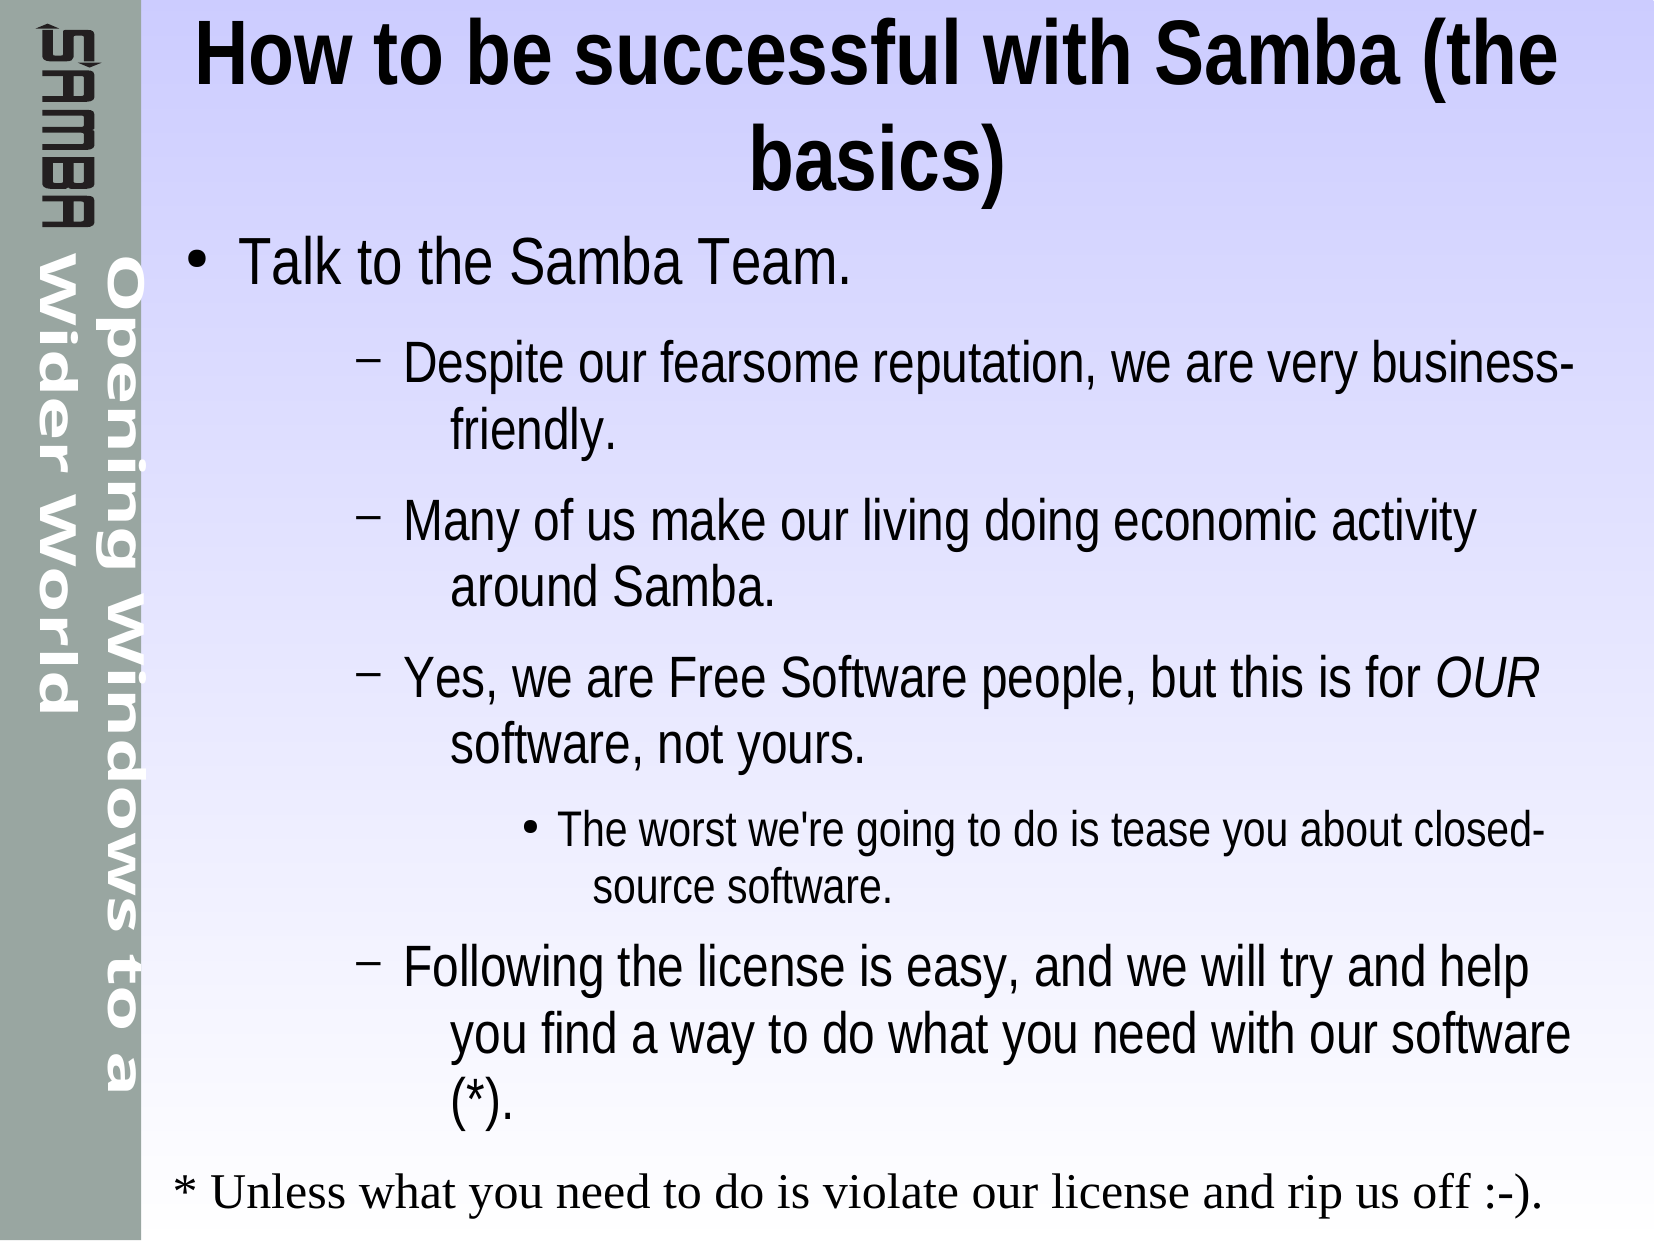

# How to be successful with Samba (the basics)
Talk to the Samba Team.
Despite our fearsome reputation, we are very business-friendly.
Many of us make our living doing economic activity around Samba.
Yes, we are Free Software people, but this is for OUR software, not yours.
The worst we're going to do is tease you about closed-source software.
Following the license is easy, and we will try and help you find a way to do what you need with our software (*).
* Unless what you need to do is violate our license and rip us off :-).